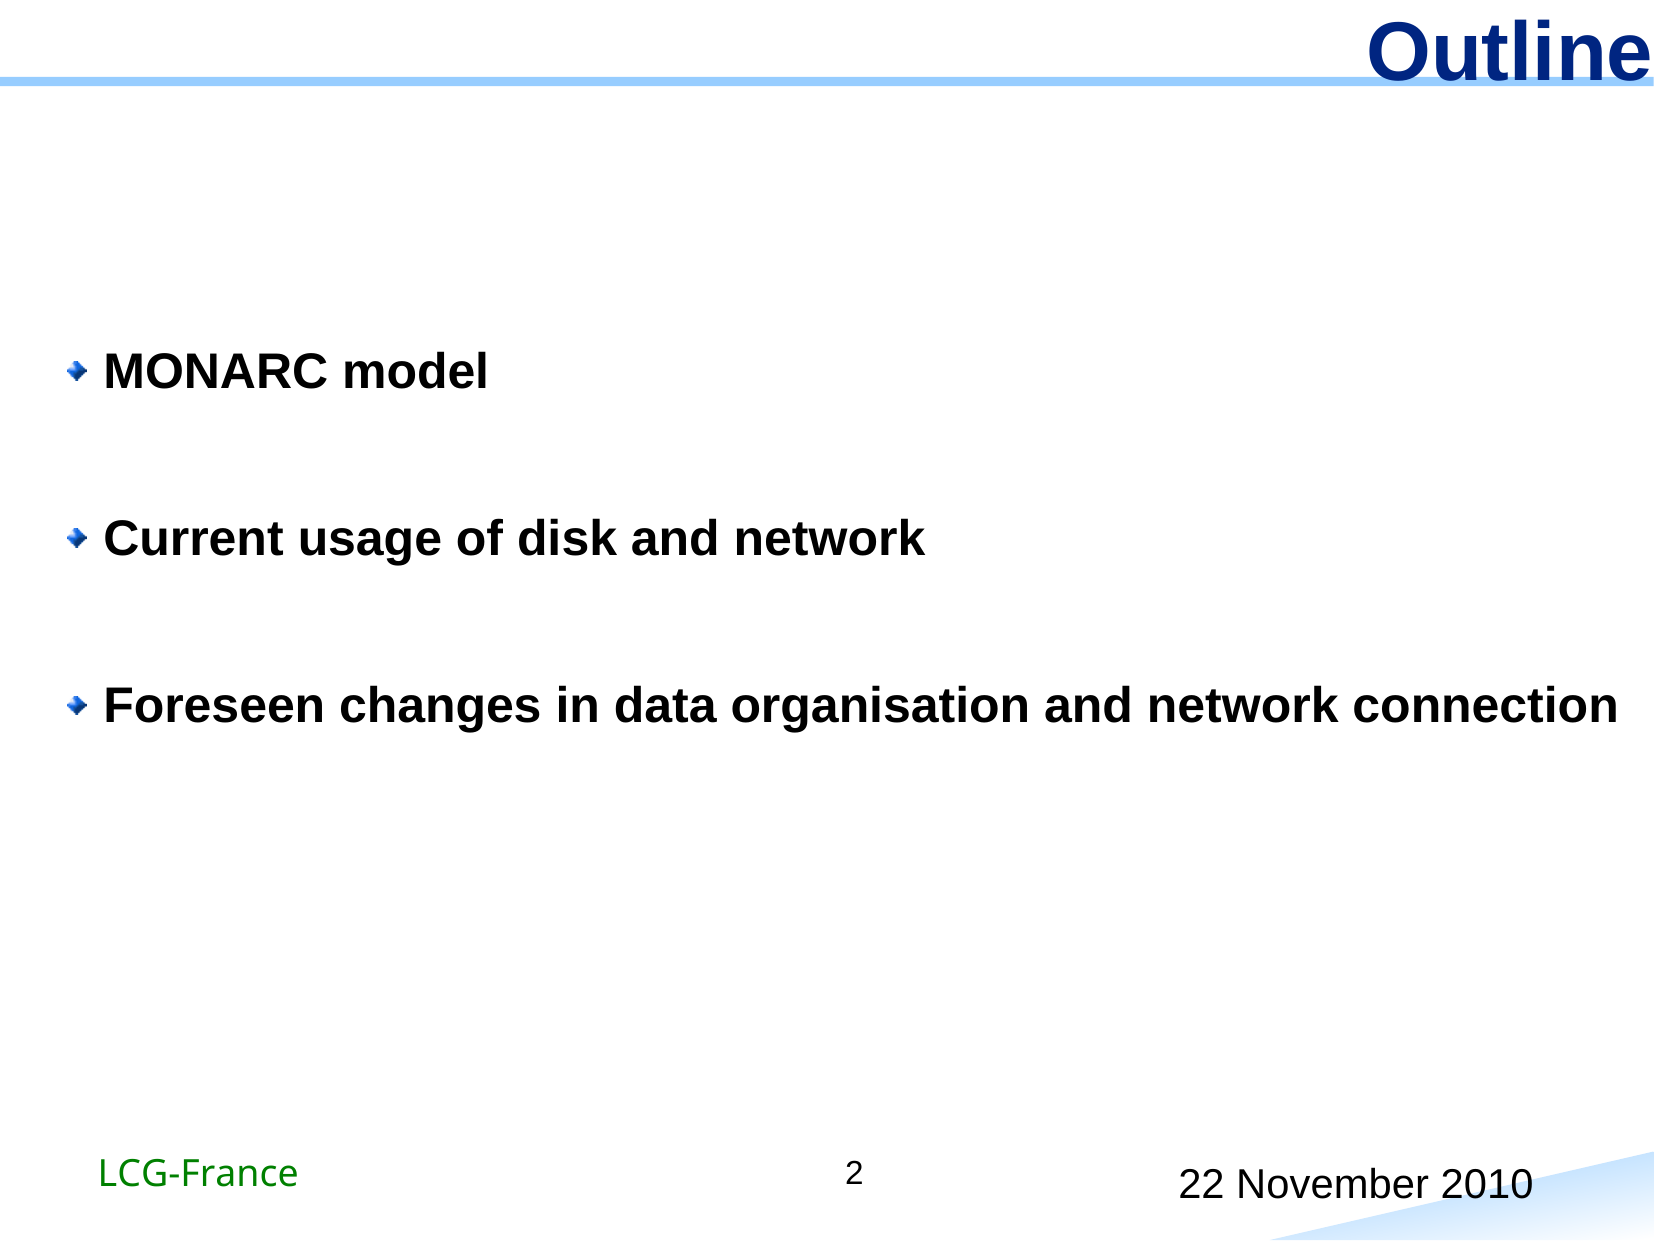

# Outline
MONARC model
Current usage of disk and network
Foreseen changes in data organisation and network connection